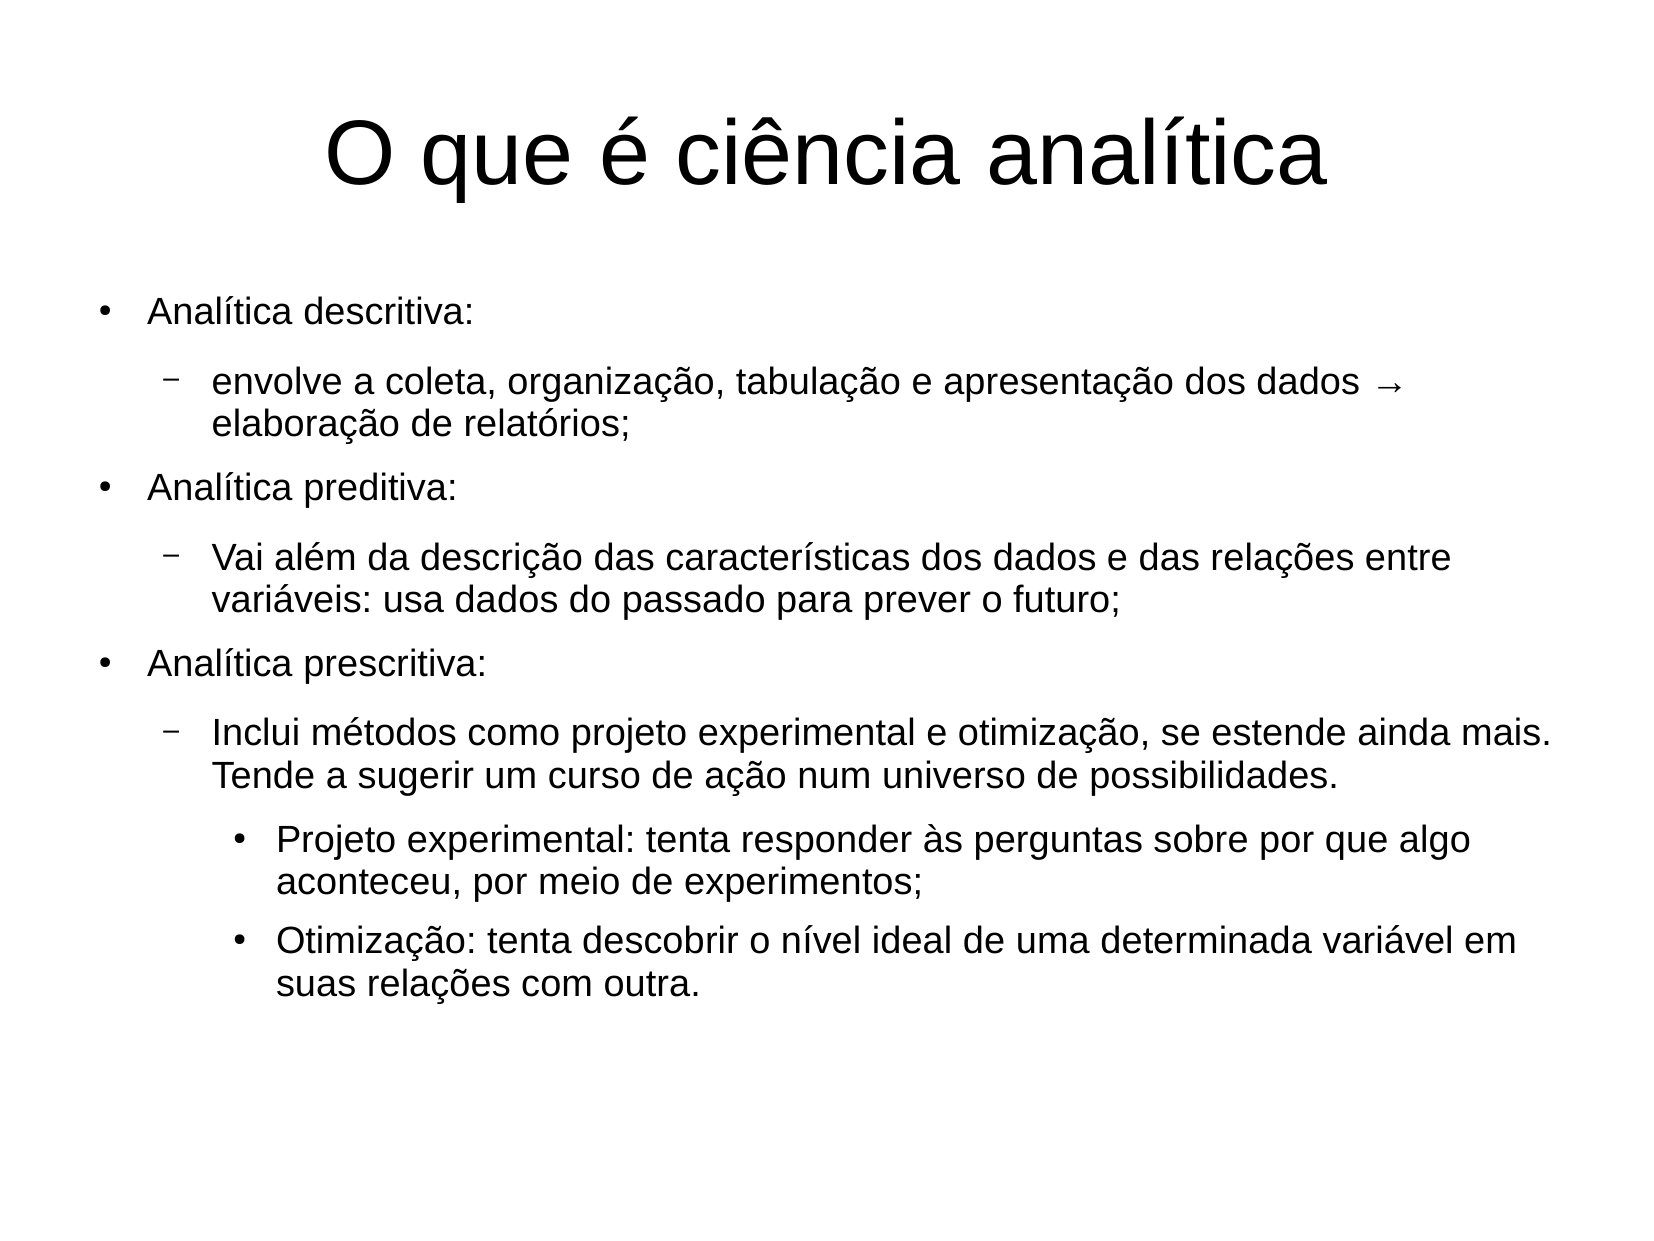

# O que é ciência analítica
Analítica descritiva:
envolve a coleta, organização, tabulação e apresentação dos dados → elaboração de relatórios;
Analítica preditiva:
Vai além da descrição das características dos dados e das relações entre variáveis: usa dados do passado para prever o futuro;
Analítica prescritiva:
Inclui métodos como projeto experimental e otimização, se estende ainda mais. Tende a sugerir um curso de ação num universo de possibilidades.
Projeto experimental: tenta responder às perguntas sobre por que algo aconteceu, por meio de experimentos;
Otimização: tenta descobrir o nível ideal de uma determinada variável em suas relações com outra.